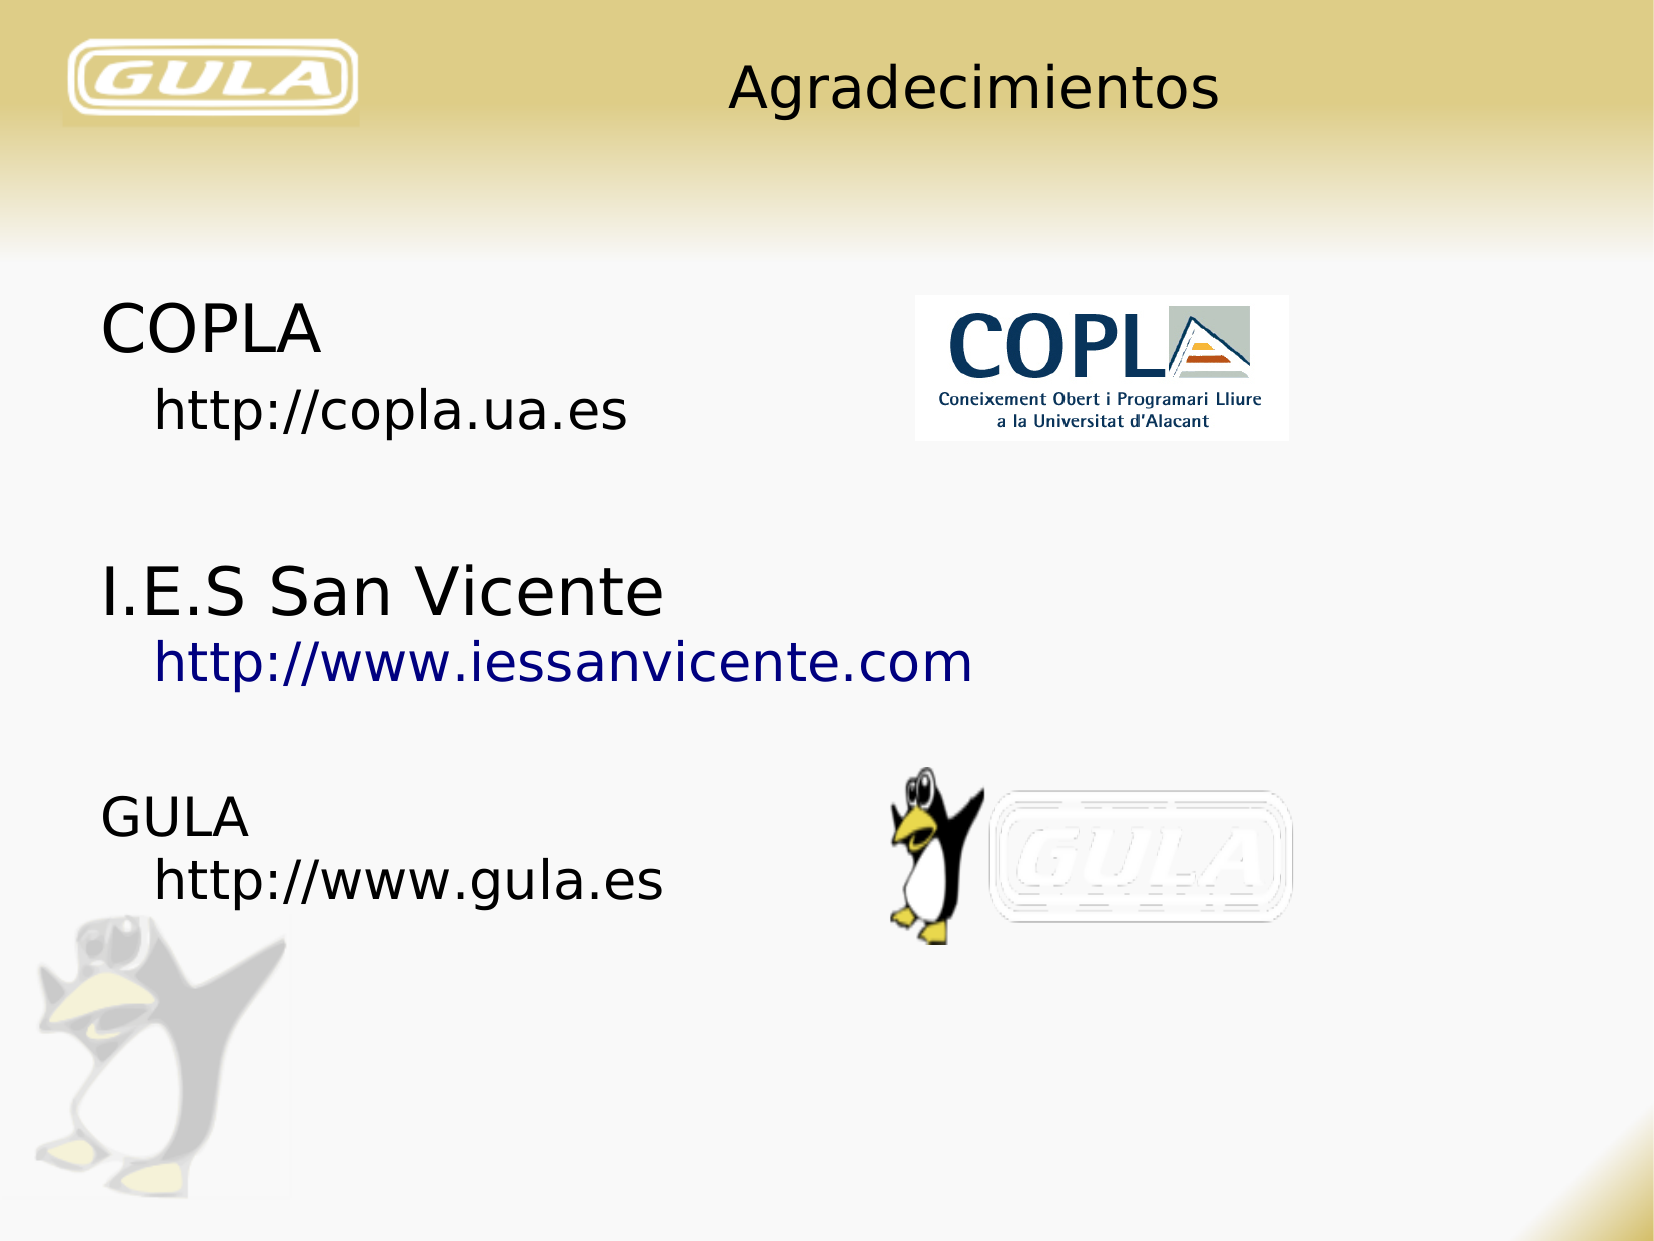

Agradecimientos
# COPLA http://copla.ua.es
I.E.S San Vicente
http://www.iessanvicente.com
GULA
http://www.gula.es